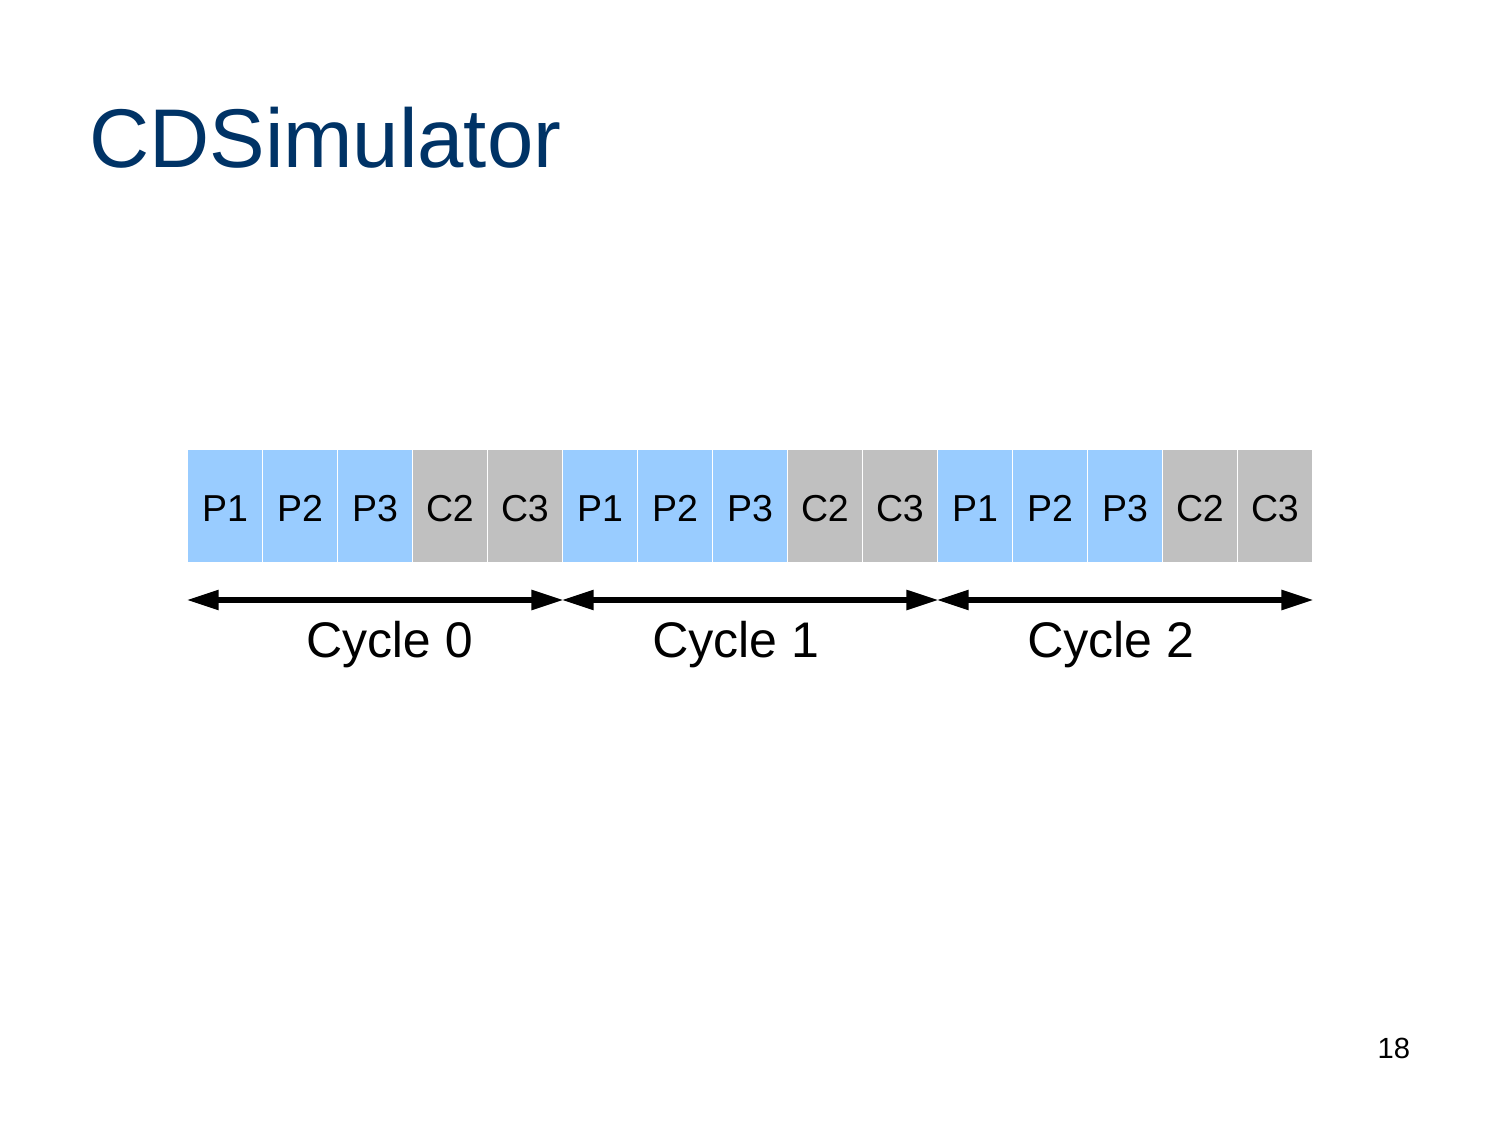

# CDSimulator
P1
P2
P3
C2
C3
P1
P2
P3
C2
C3
P1
P2
P3
C2
C3
Cycle 1
Cycle 2
Cycle 0
18